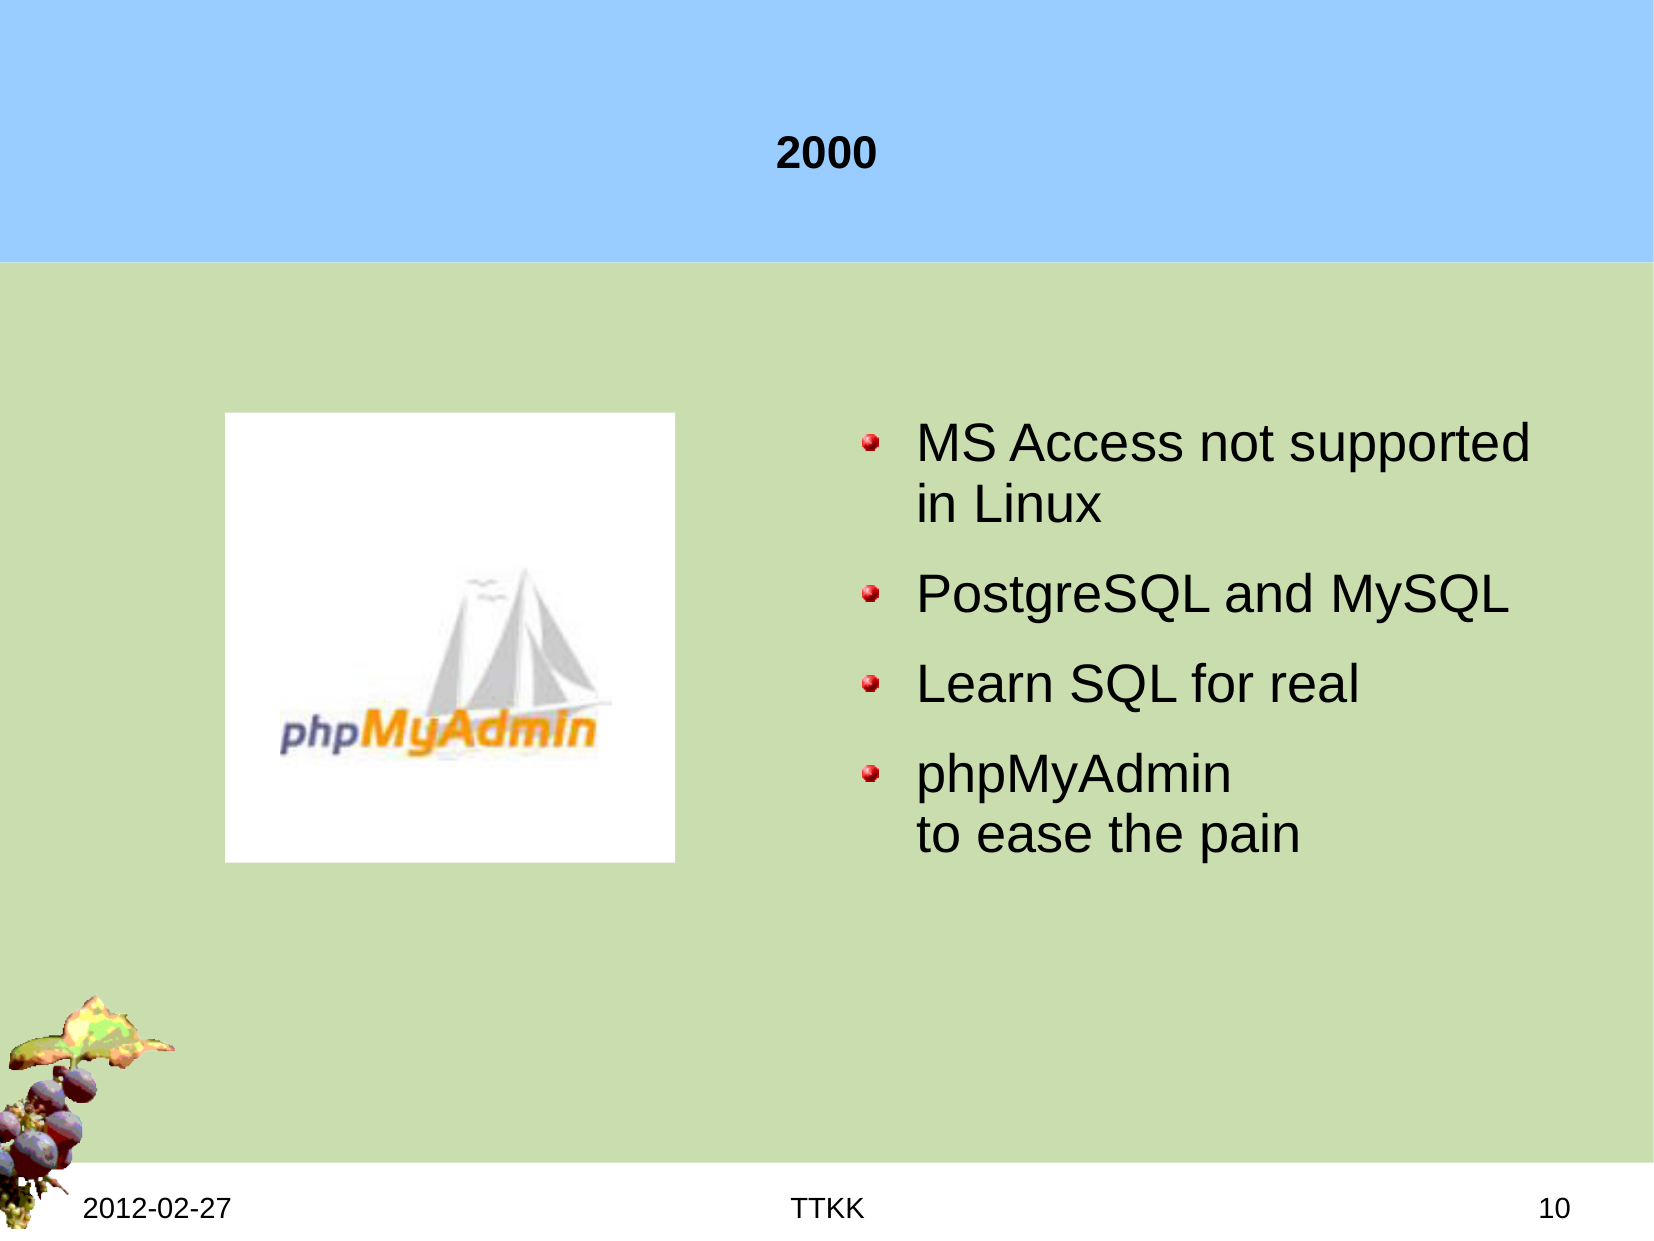

# 2000
MS Access not supported in Linux
PostgreSQL and MySQL
Learn SQL for real
phpMyAdmin
to ease the pain
2012-02-27
TTKK
10